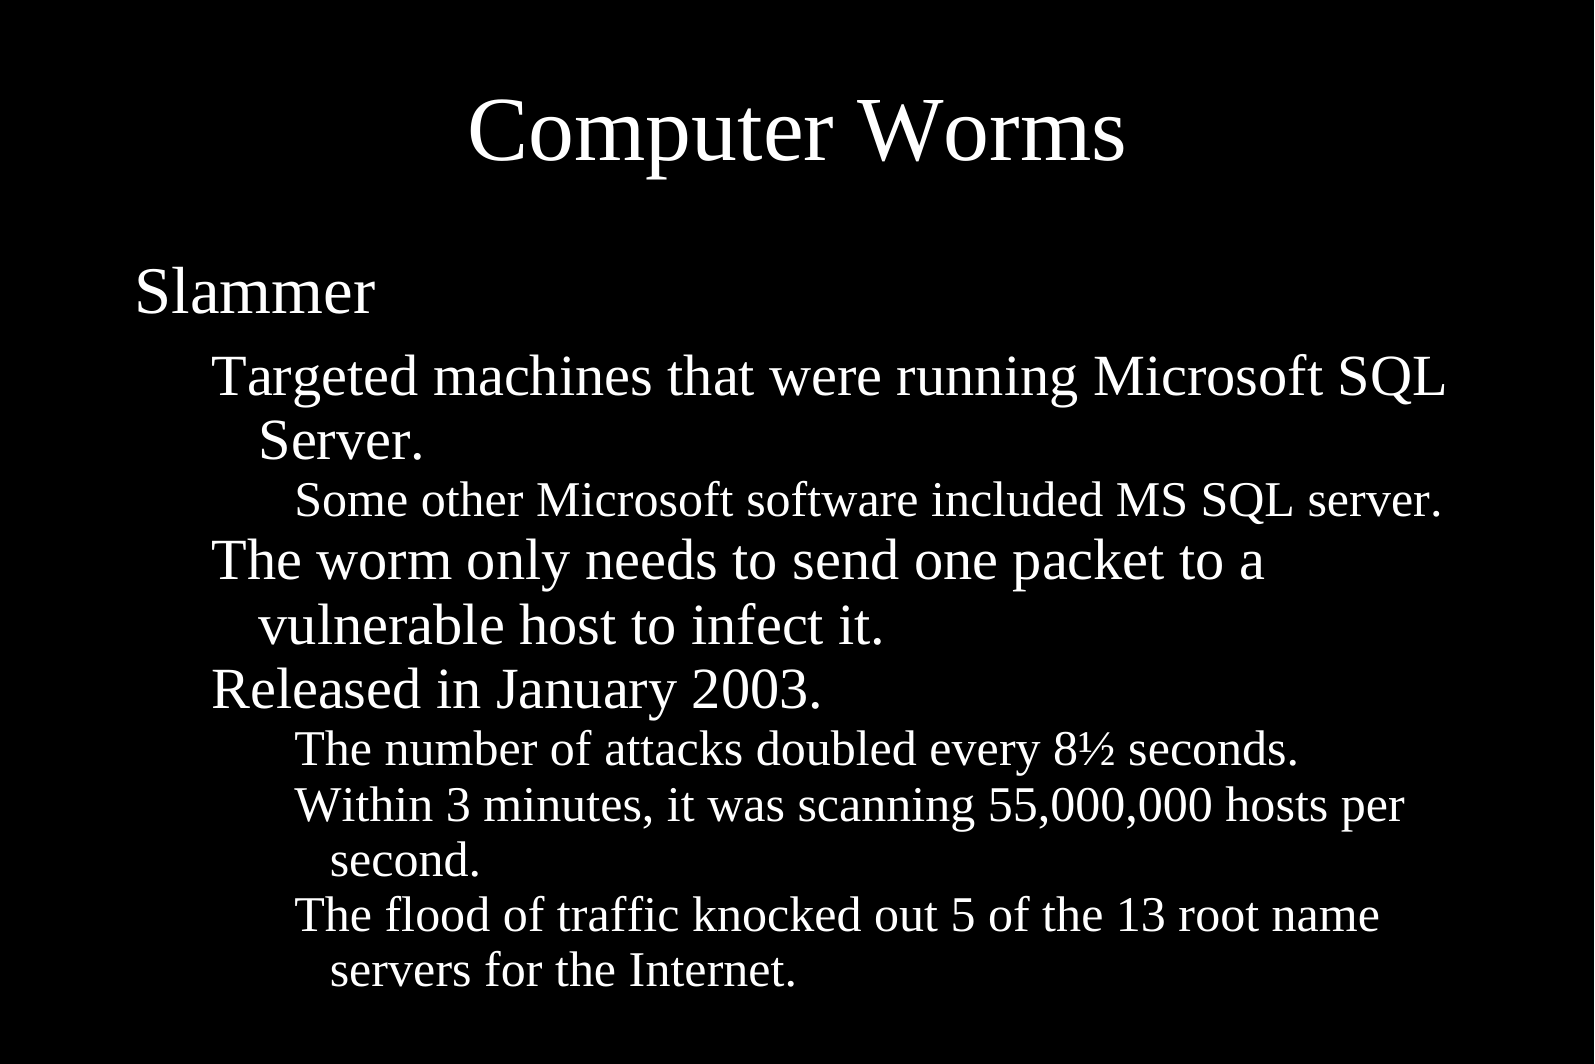

# Computer Worms
Slammer
Targeted machines that were running Microsoft SQL Server.
Some other Microsoft software included MS SQL server.
The worm only needs to send one packet to a vulnerable host to infect it.
Released in January 2003.
The number of attacks doubled every 8½ seconds.
Within 3 minutes, it was scanning 55,000,000 hosts per second.
The flood of traffic knocked out 5 of the 13 root name servers for the Internet.